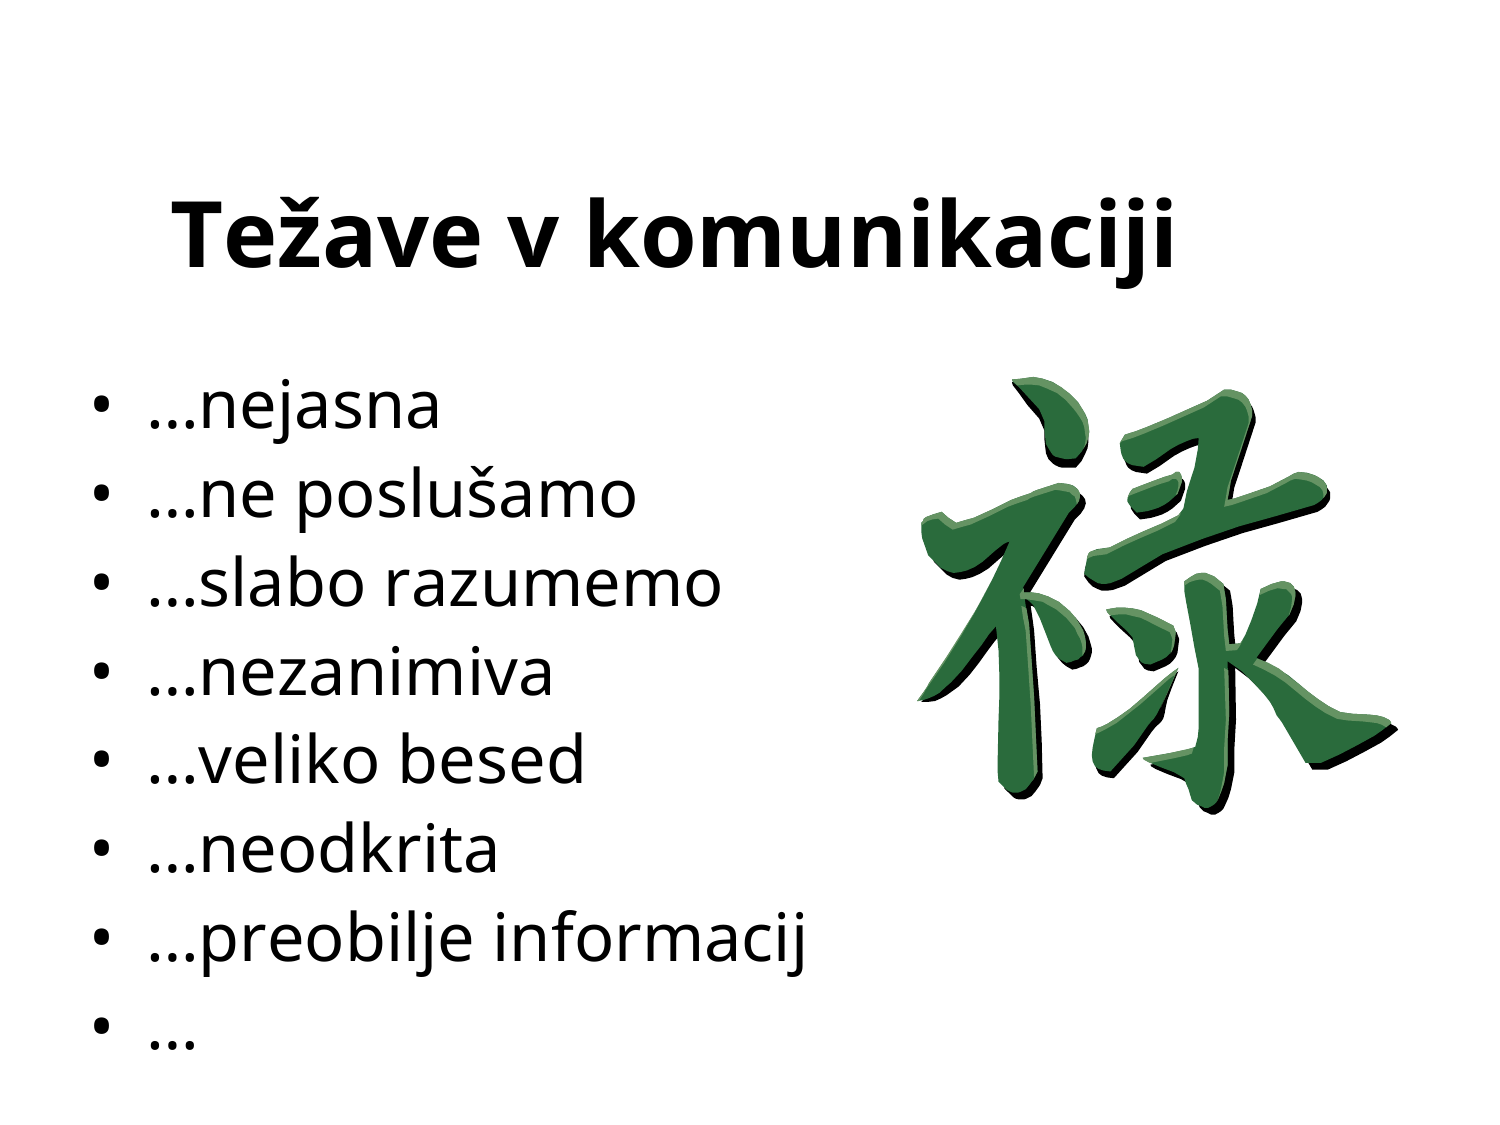

# Težave v komunikaciji
…nejasna
…ne poslušamo
…slabo razumemo
…nezanimiva
…veliko besed
…neodkrita
…preobilje informacij
…